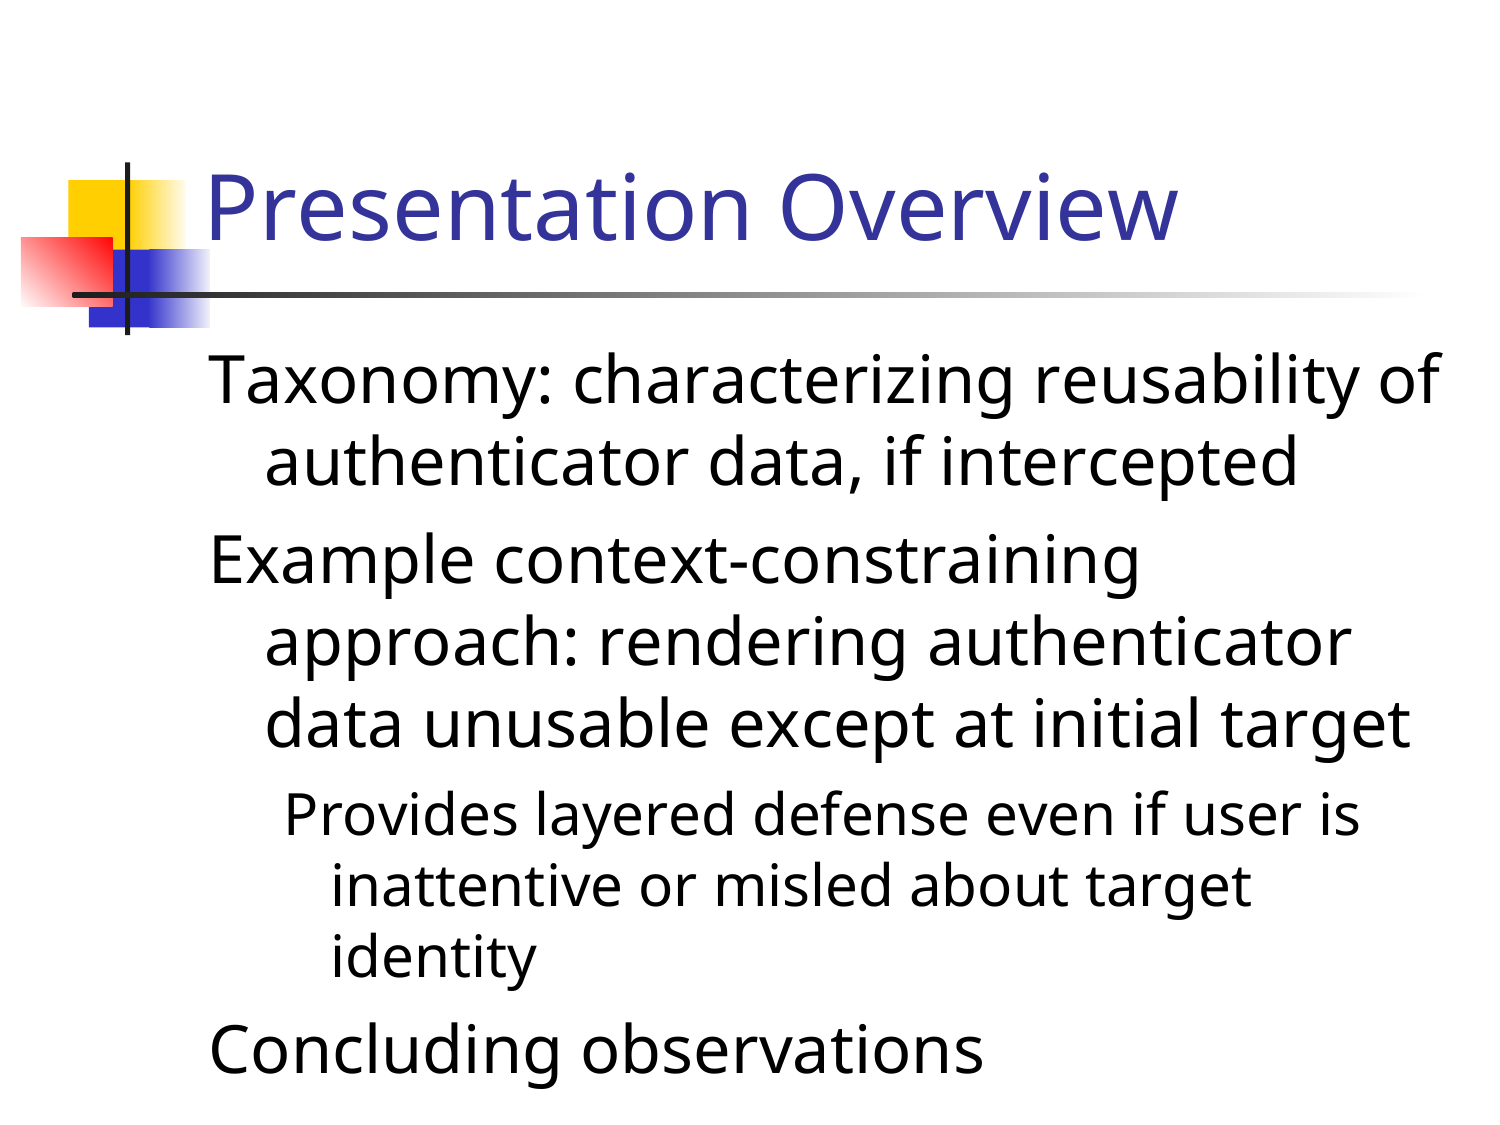

# Presentation Overview
Taxonomy: characterizing reusability of authenticator data, if intercepted
Example context-constraining approach: rendering authenticator data unusable except at initial target
Provides layered defense even if user is inattentive or misled about target identity
Concluding observations